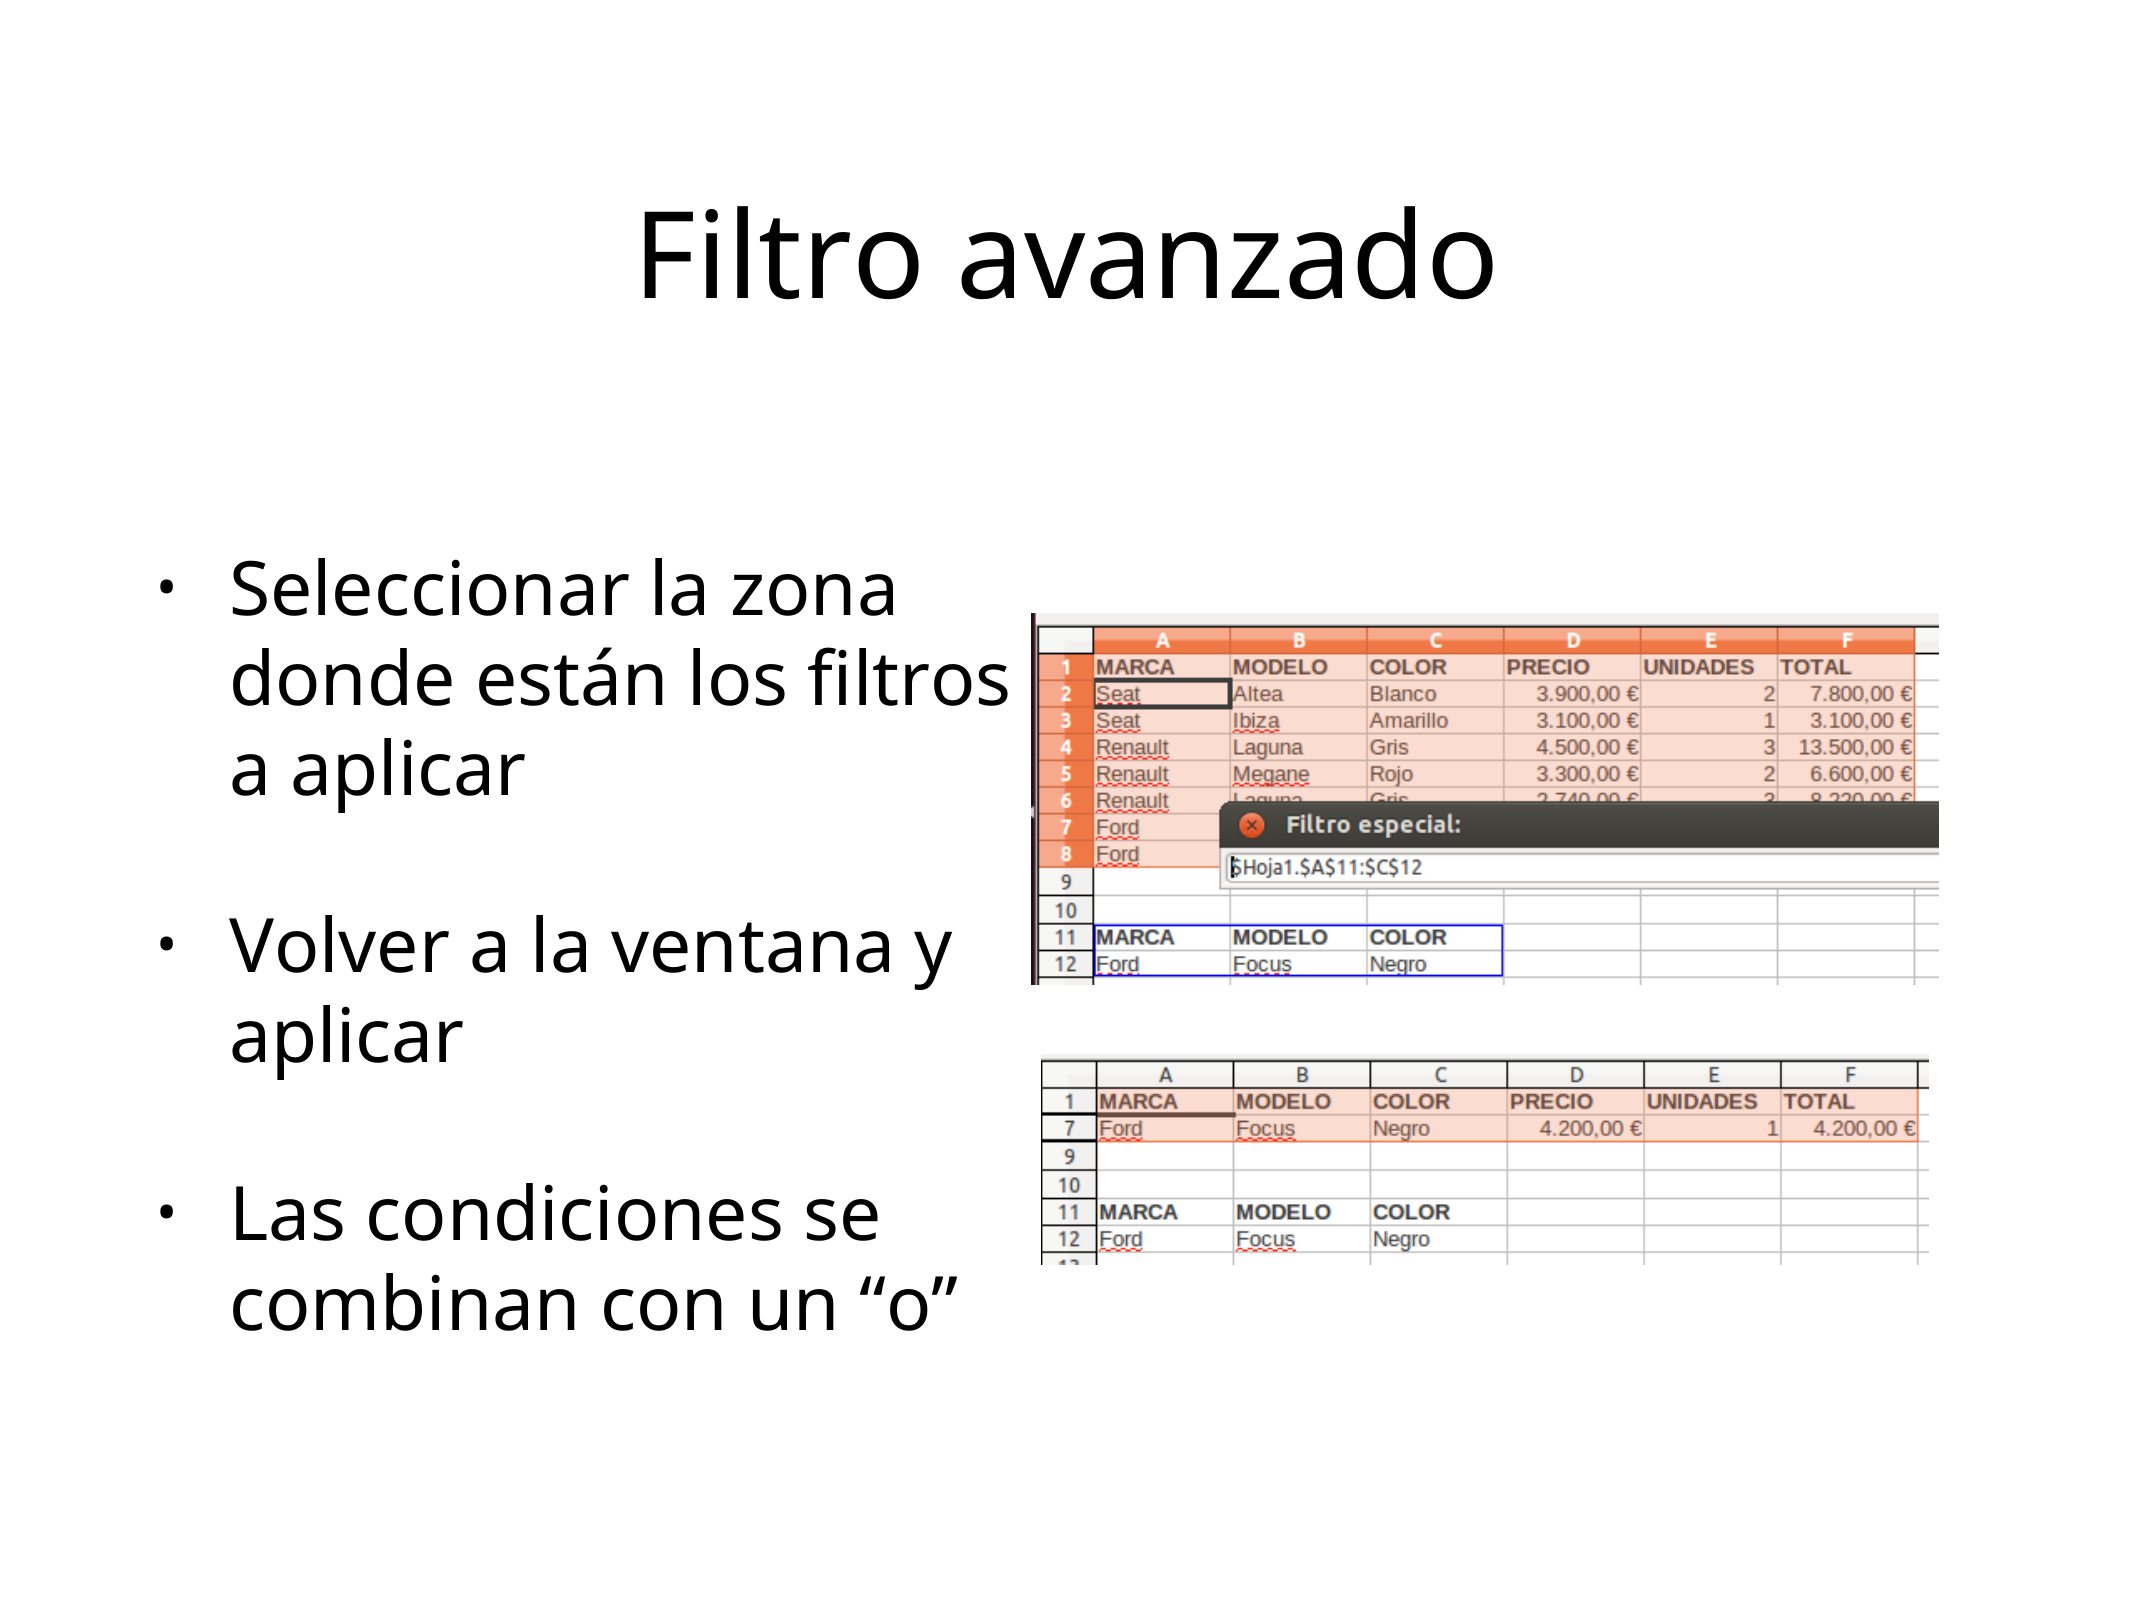

# Filtro avanzado
Seleccionar la zona donde están los filtros a aplicar
Volver a la ventana y aplicar
Las condiciones se combinan con un “o”